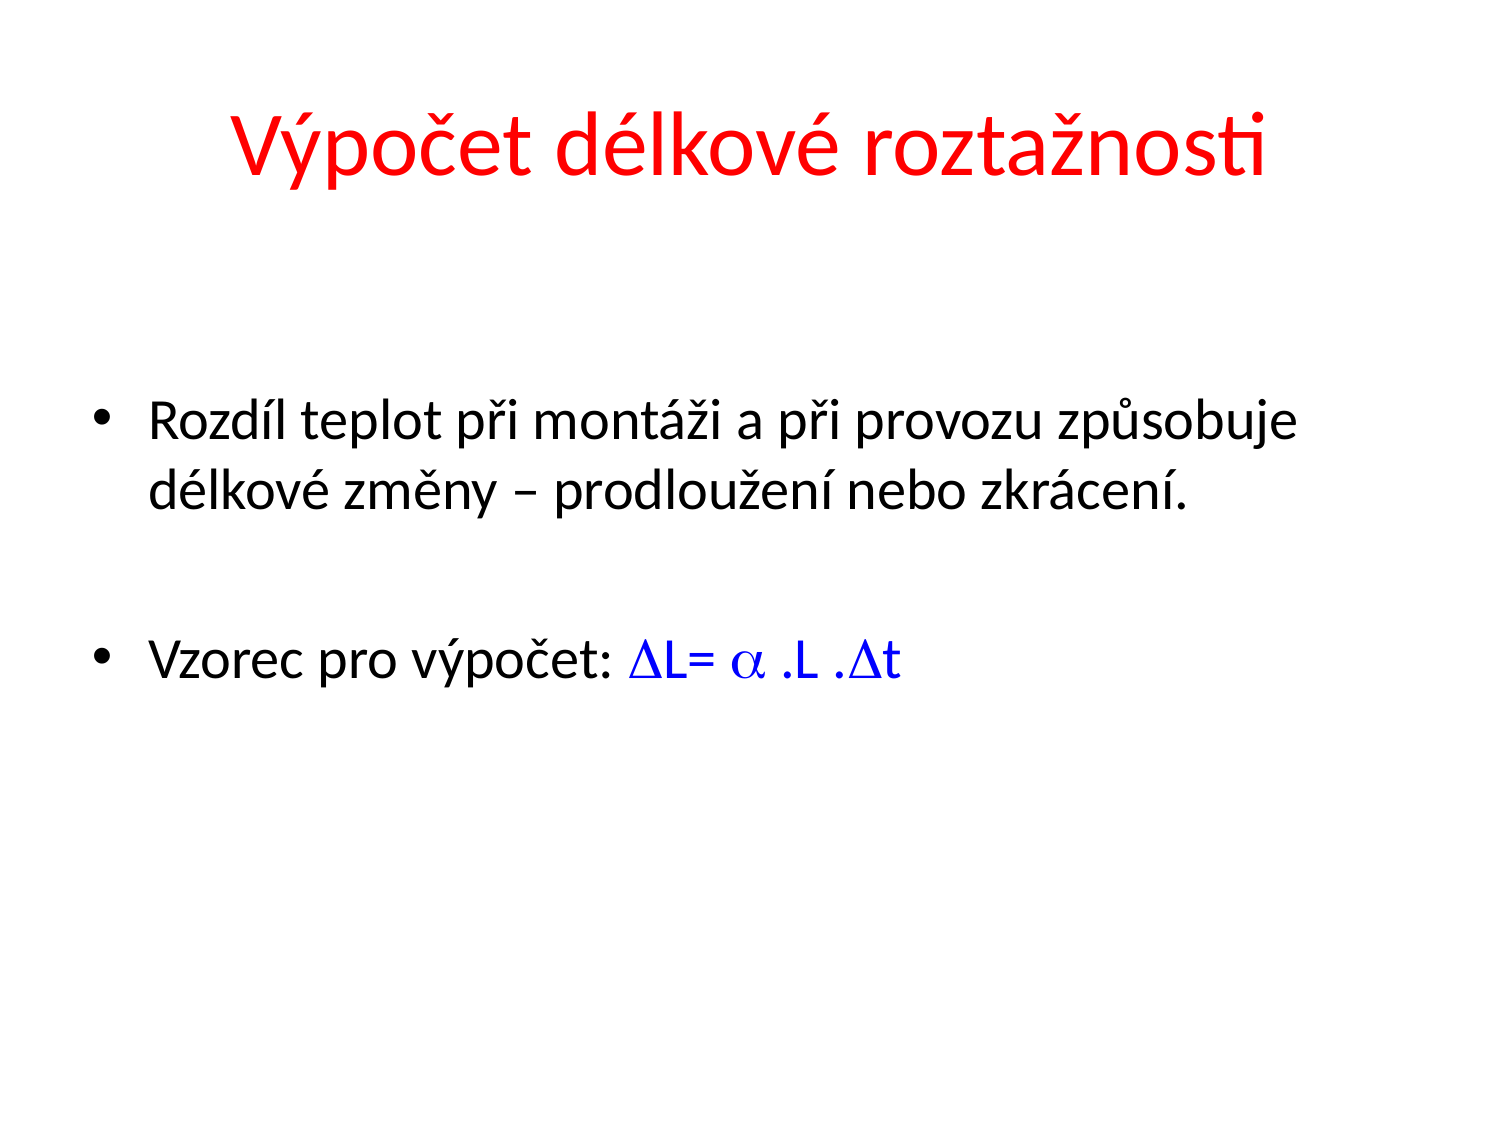

# Výpočet délkové roztažnosti
Rozdíl teplot při montáži a při provozu způsobuje délkové změny – prodloužení nebo zkrácení.
Vzorec pro výpočet: L=  .L .t